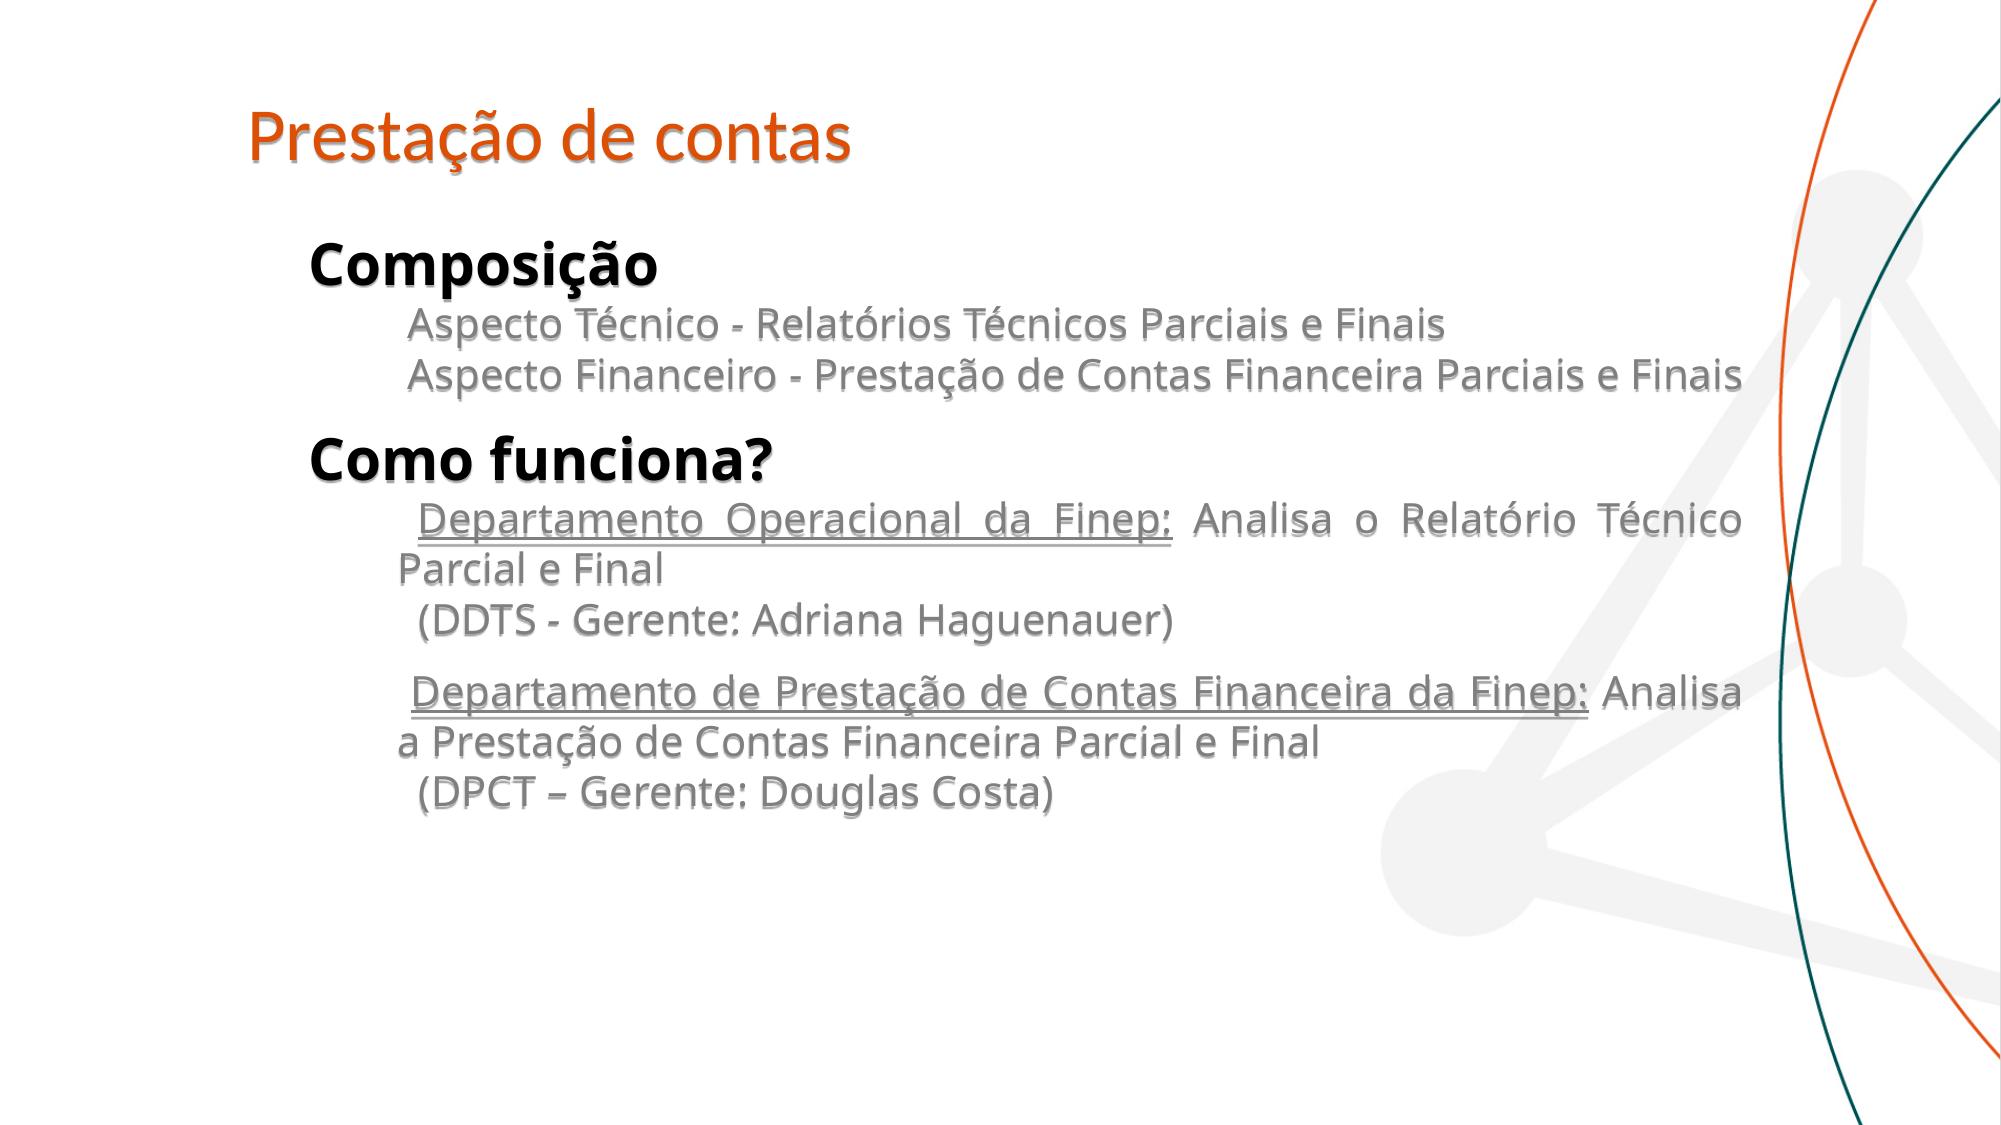

Prestação de contas
 Composição
 Aspecto Técnico - Relatórios Técnicos Parciais e Finais
 Aspecto Financeiro - Prestação de Contas Financeira Parciais e Finais
 Como funciona?
 Departamento Operacional da Finep: Analisa o Relatório Técnico Parcial e Final
 (DDTS - Gerente: Adriana Haguenauer)
 Departamento de Prestação de Contas Financeira da Finep: Analisa a Prestação de Contas Financeira Parcial e Final
 (DPCT – Gerente: Douglas Costa)